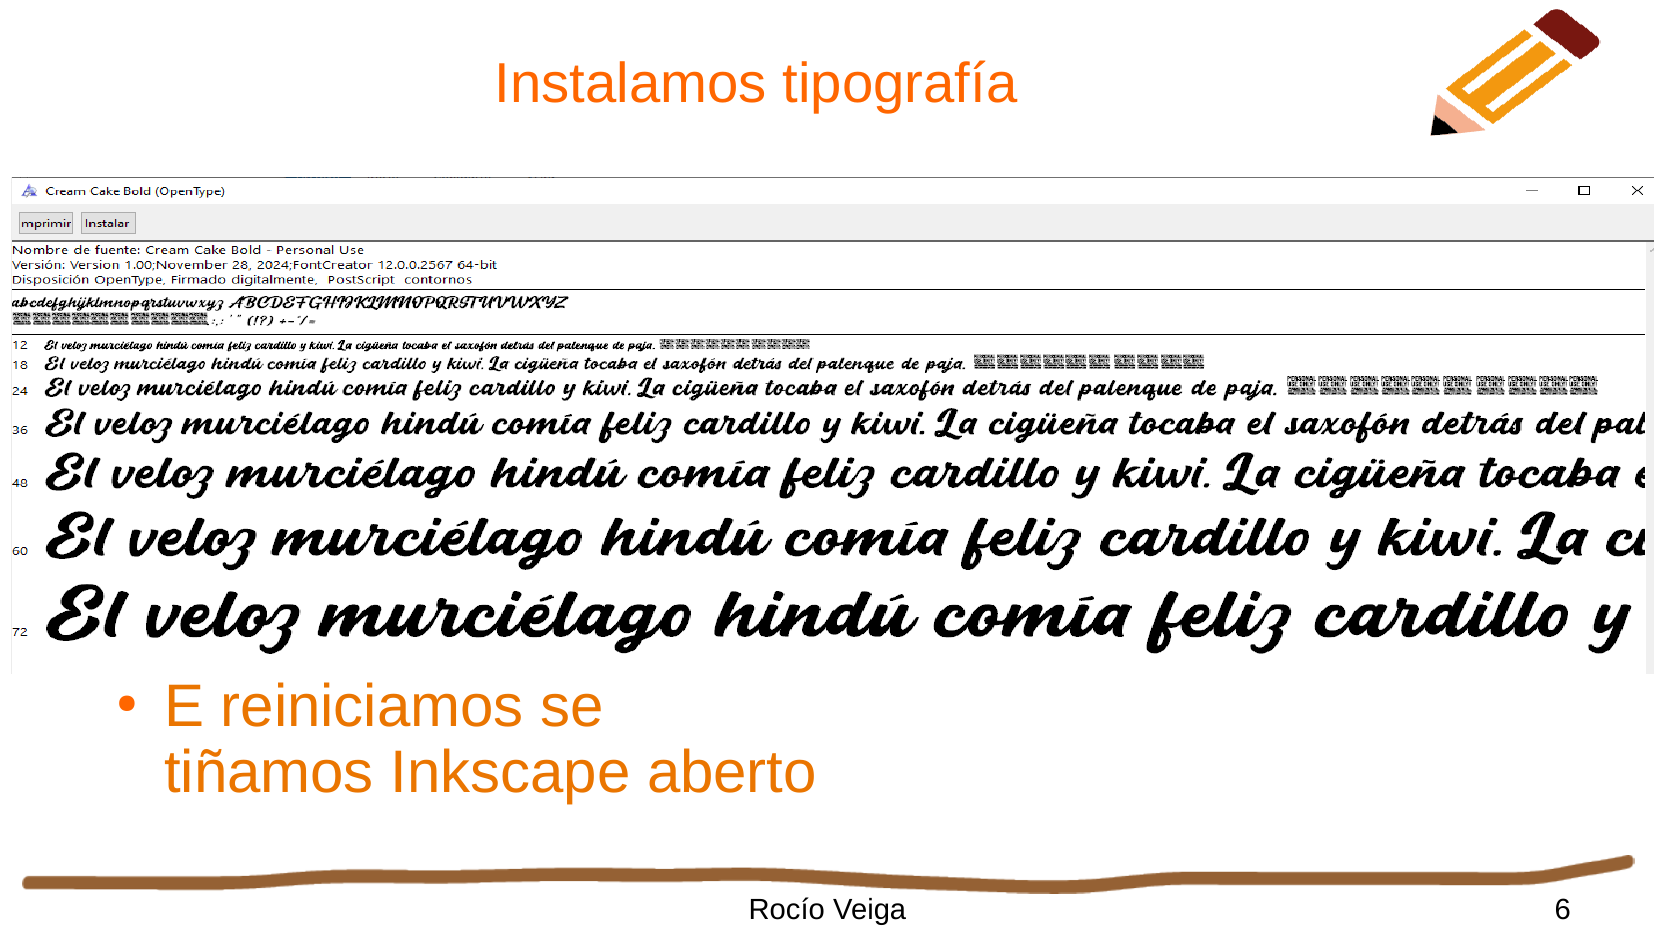

# Instalamos tipografía
E reiniciamos se tiñamos Inkscape aberto
Rocío Veiga
6